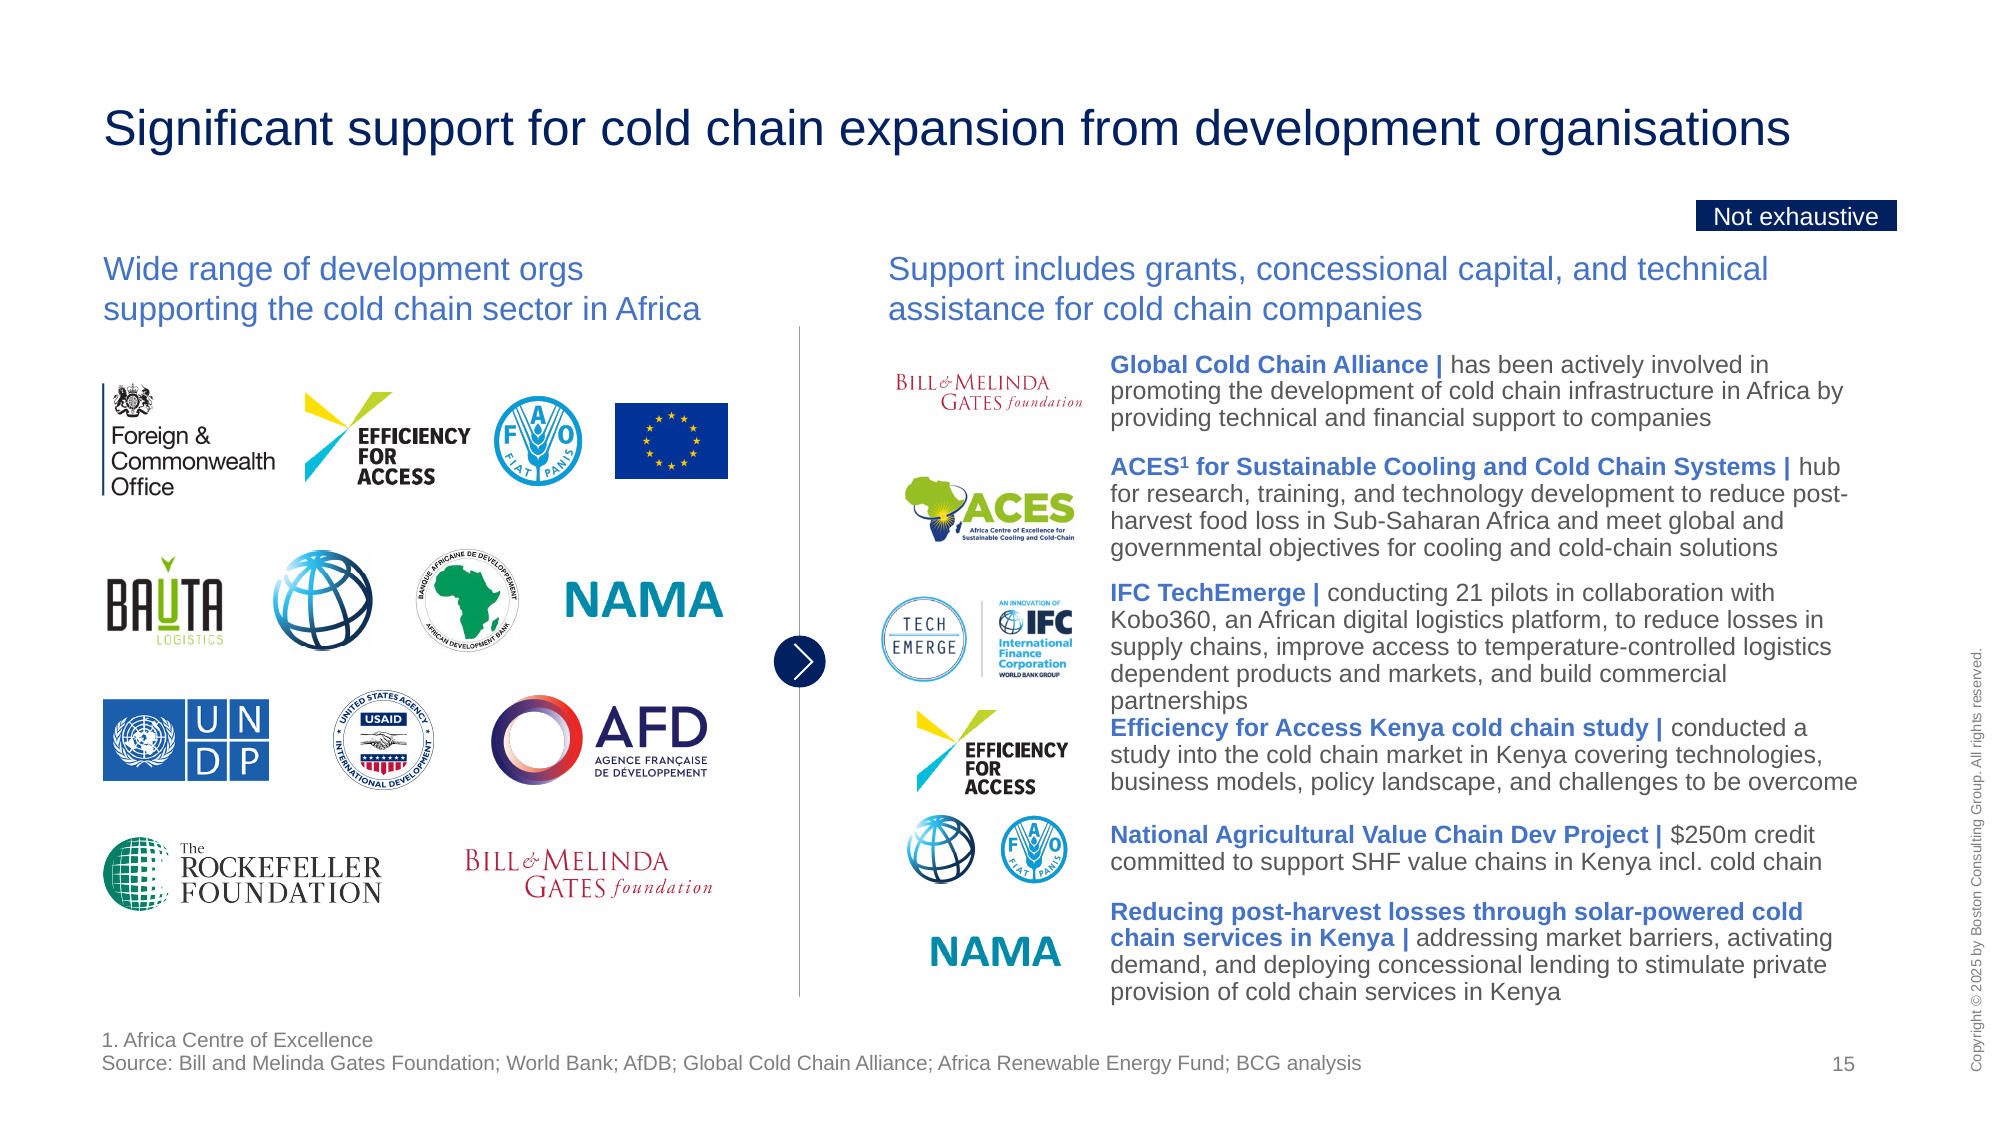

# Significant support for cold chain expansion from development organisations
Not exhaustive
Wide range of development orgs supporting the cold chain sector in Africa
Support includes grants, concessional capital, and technical assistance for cold chain companies
Global Cold Chain Alliance | has been actively involved in promoting the development of cold chain infrastructure in Africa by providing technical and financial support to companies
ACES1 for Sustainable Cooling and Cold Chain Systems | hub for research, training, and technology development to reduce post-harvest food loss in Sub-Saharan Africa and meet global and governmental objectives for cooling and cold-chain solutions
IFC TechEmerge | conducting 21 pilots in collaboration with Kobo360, an African digital logistics platform, to reduce losses in supply chains, improve access to temperature-controlled logistics dependent products and markets, and build commercial partnerships
Efficiency for Access Kenya cold chain study | conducted a study into the cold chain market in Kenya covering technologies, business models, policy landscape, and challenges to be overcome
National Agricultural Value Chain Dev Project | $250m credit committed to support SHF value chains in Kenya incl. cold chain
Reducing post-harvest losses through solar-powered cold chain services in Kenya | addressing market barriers, activating demand, and deploying concessional lending to stimulate private provision of cold chain services in Kenya
1. Africa Centre of Excellence
Source: Bill and Melinda Gates Foundation; World Bank; AfDB; Global Cold Chain Alliance; Africa Renewable Energy Fund; BCG analysis